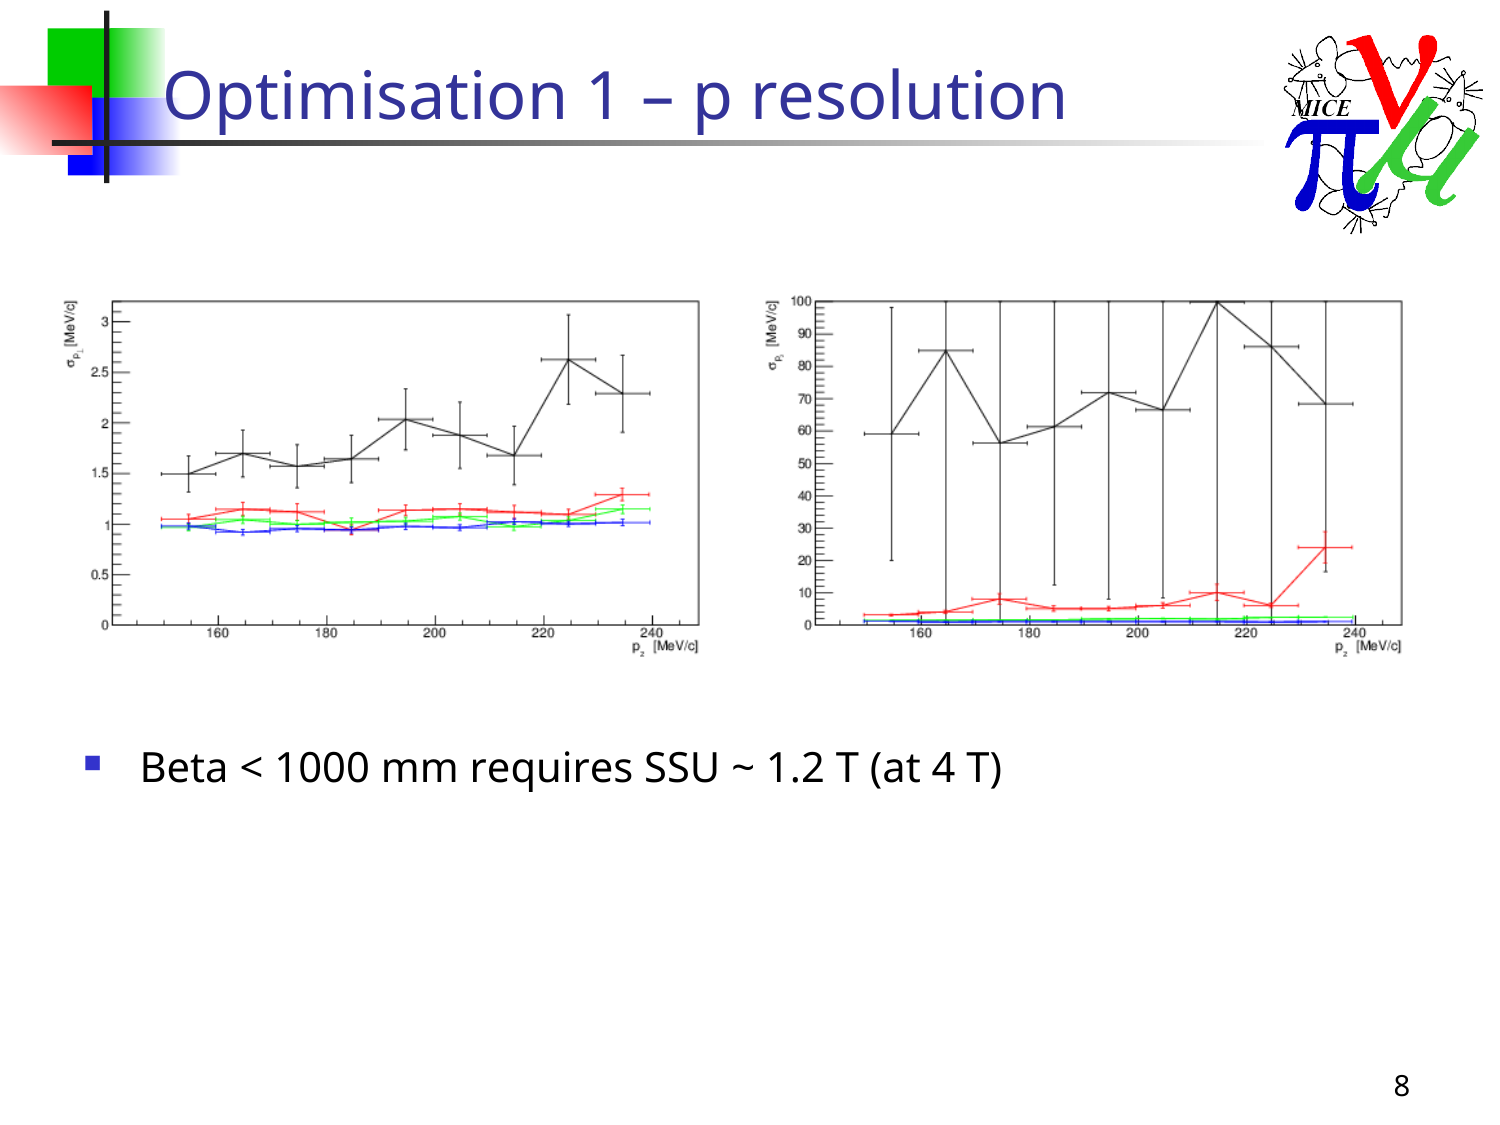

# Optimisation 1 – p resolution
Beta < 1000 mm requires SSU ~ 1.2 T (at 4 T)
8